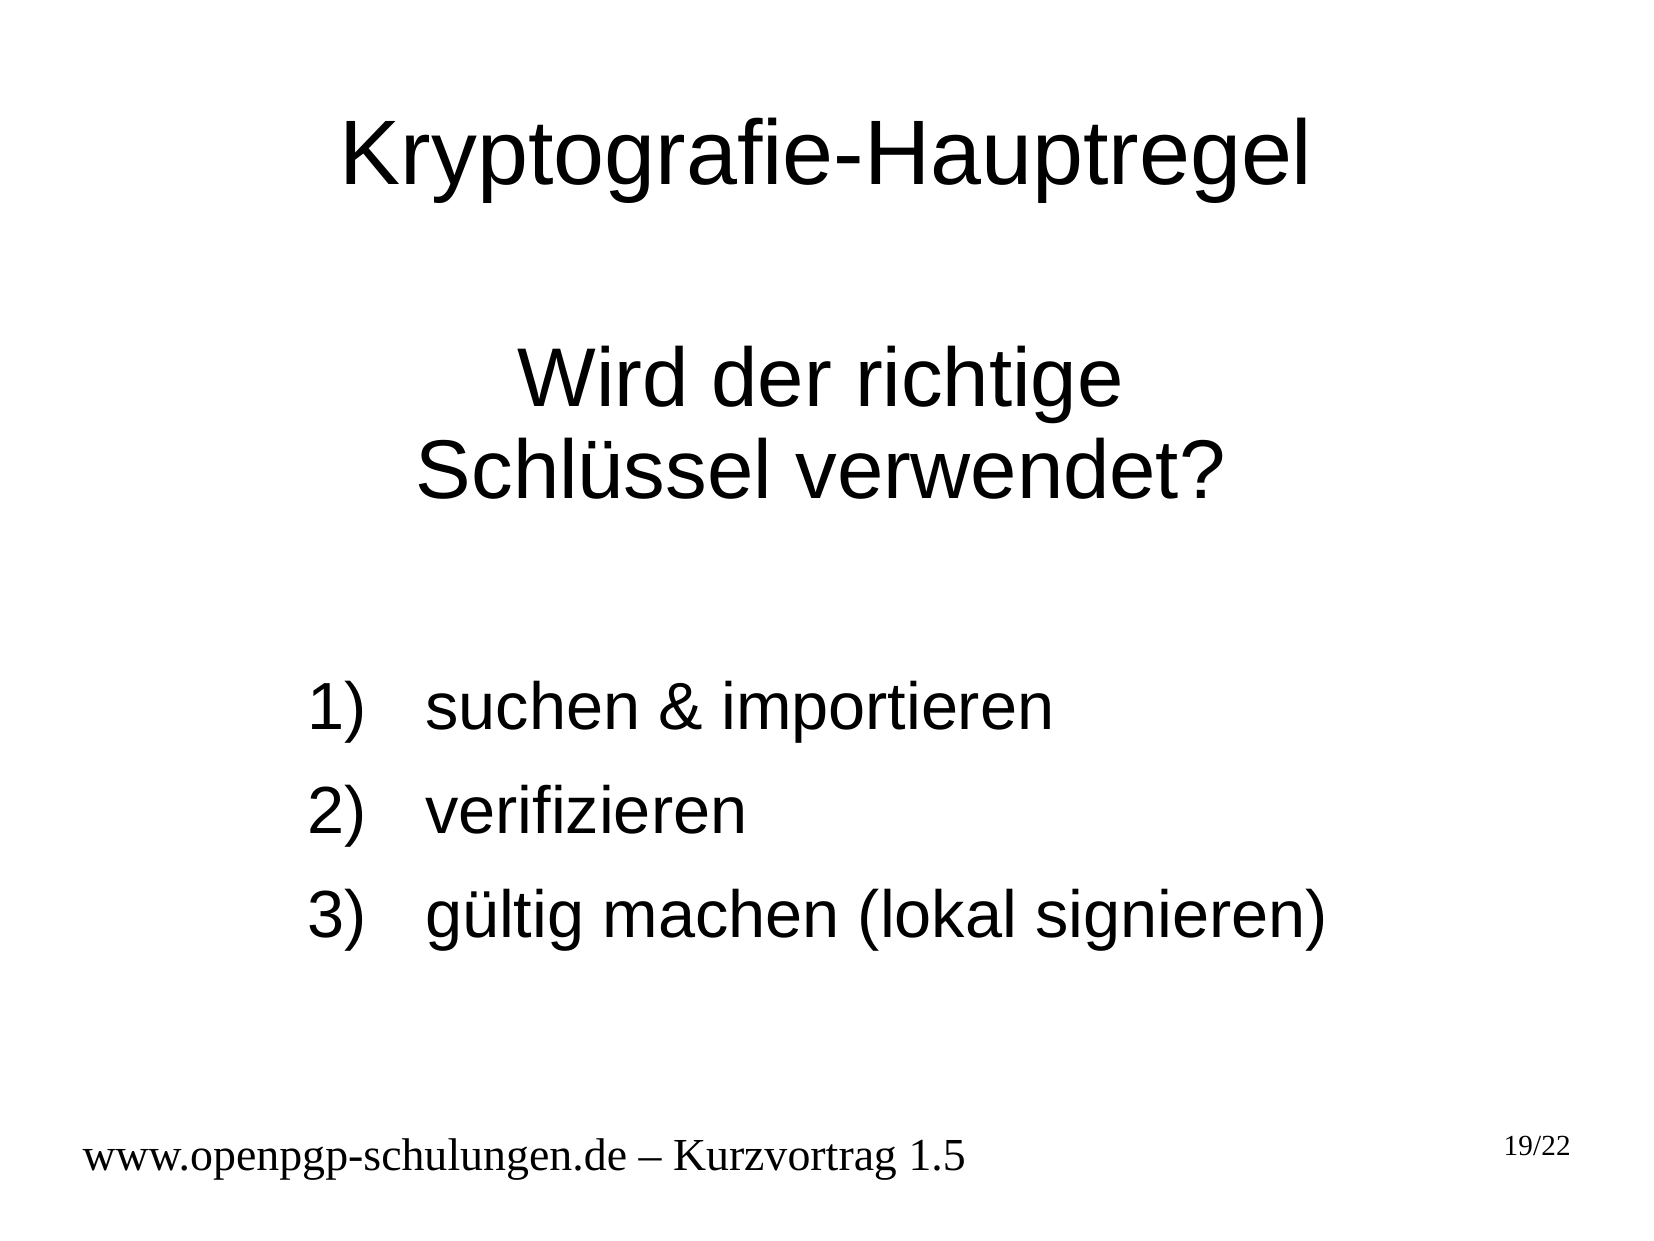

# Kryptografie-Hauptregel
Wird der richtige
Schlüssel verwendet?
suchen & importieren
verifizieren
gültig machen (lokal signieren)
19